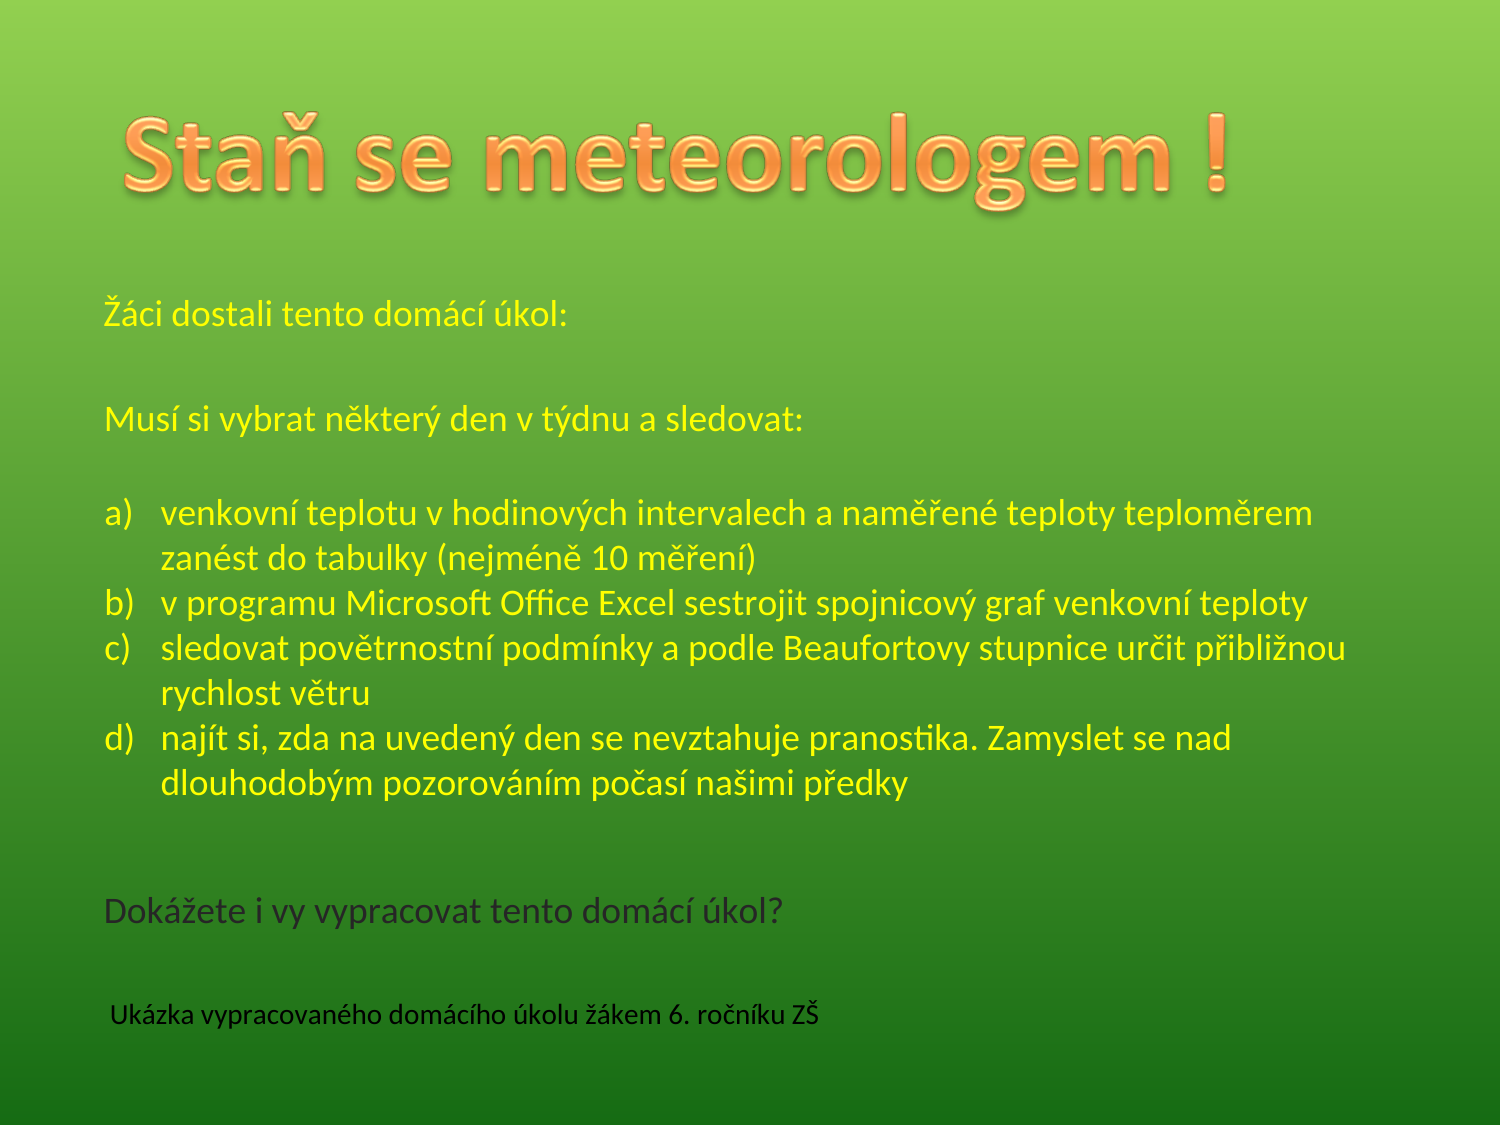

Žáci dostali tento domácí úkol:
Musí si vybrat některý den v týdnu a sledovat:
venkovní teplotu v hodinových intervalech a naměřené teploty teploměrem
	zanést do tabulky (nejméně 10 měření)
v programu Microsoft Office Excel sestrojit spojnicový graf venkovní teploty
sledovat povětrnostní podmínky a podle Beaufortovy stupnice určit přibližnou
	rychlost větru
najít si, zda na uvedený den se nevztahuje pranostika. Zamyslet se nad
	dlouhodobým pozorováním počasí našimi předky
Dokážete i vy vypracovat tento domácí úkol?
Ukázka vypracovaného domácího úkolu žákem 6. ročníku ZŠ